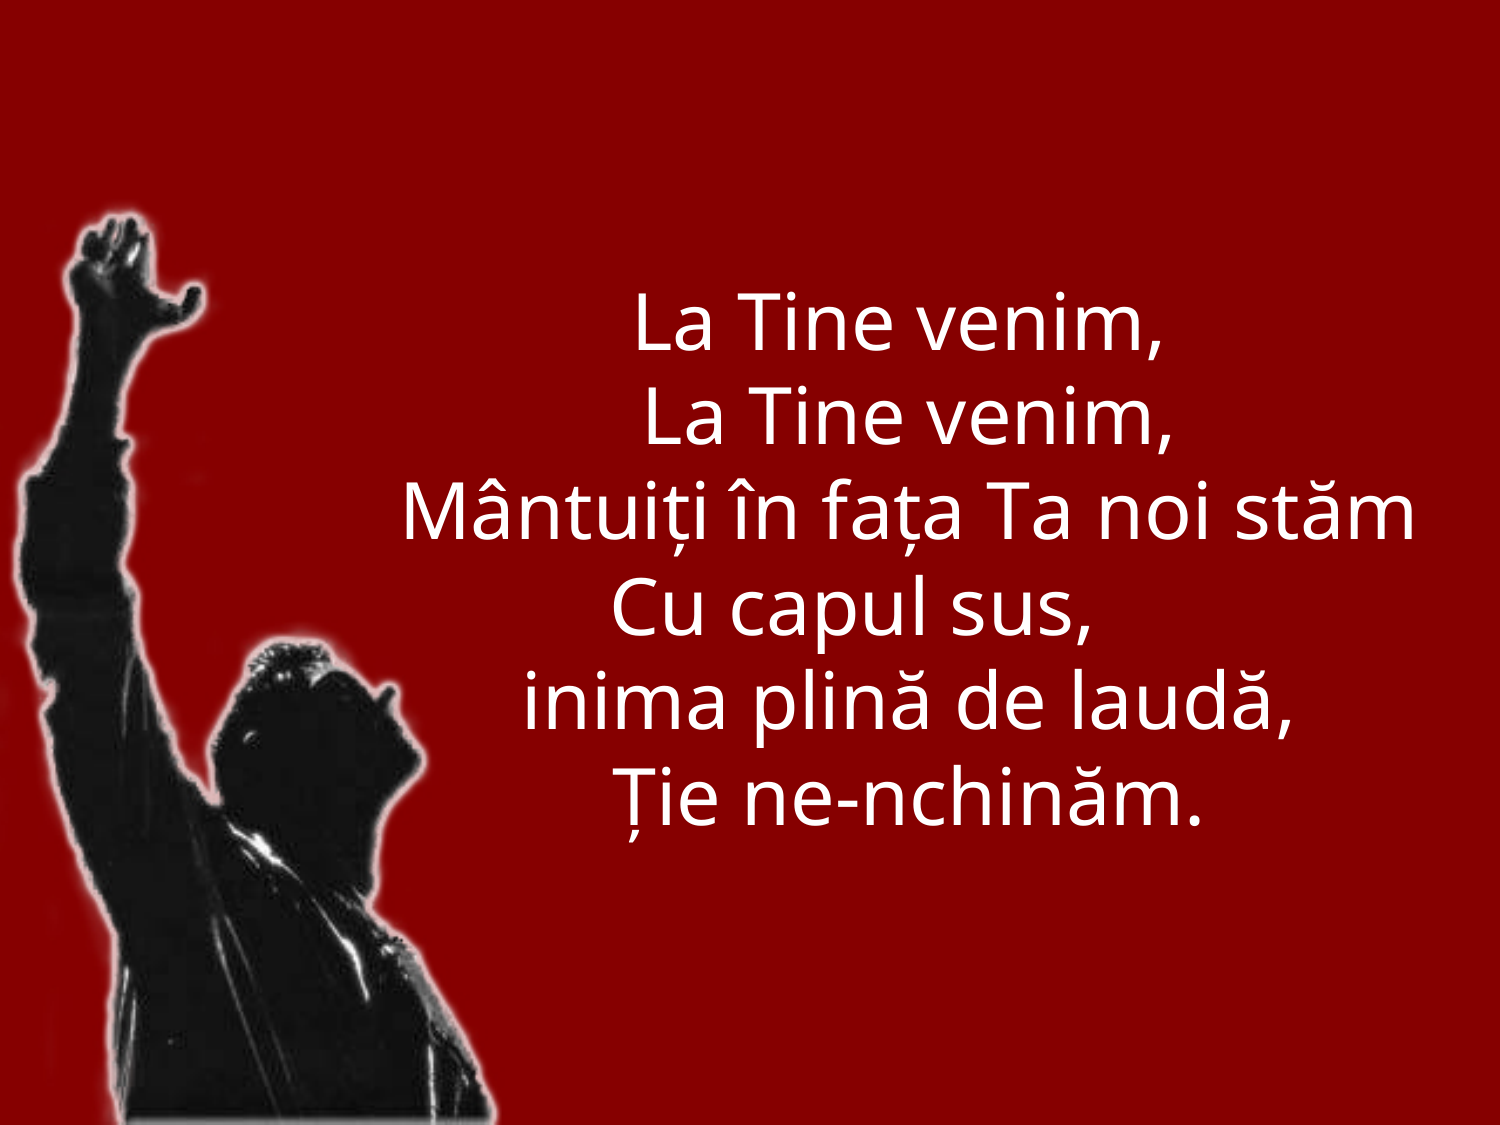

La Tine venim,
La Tine venim,
Mântuiţi în faţa Ta noi stăm
Cu capul sus,
inima plină de laudă,
Ţie ne-nchinăm.